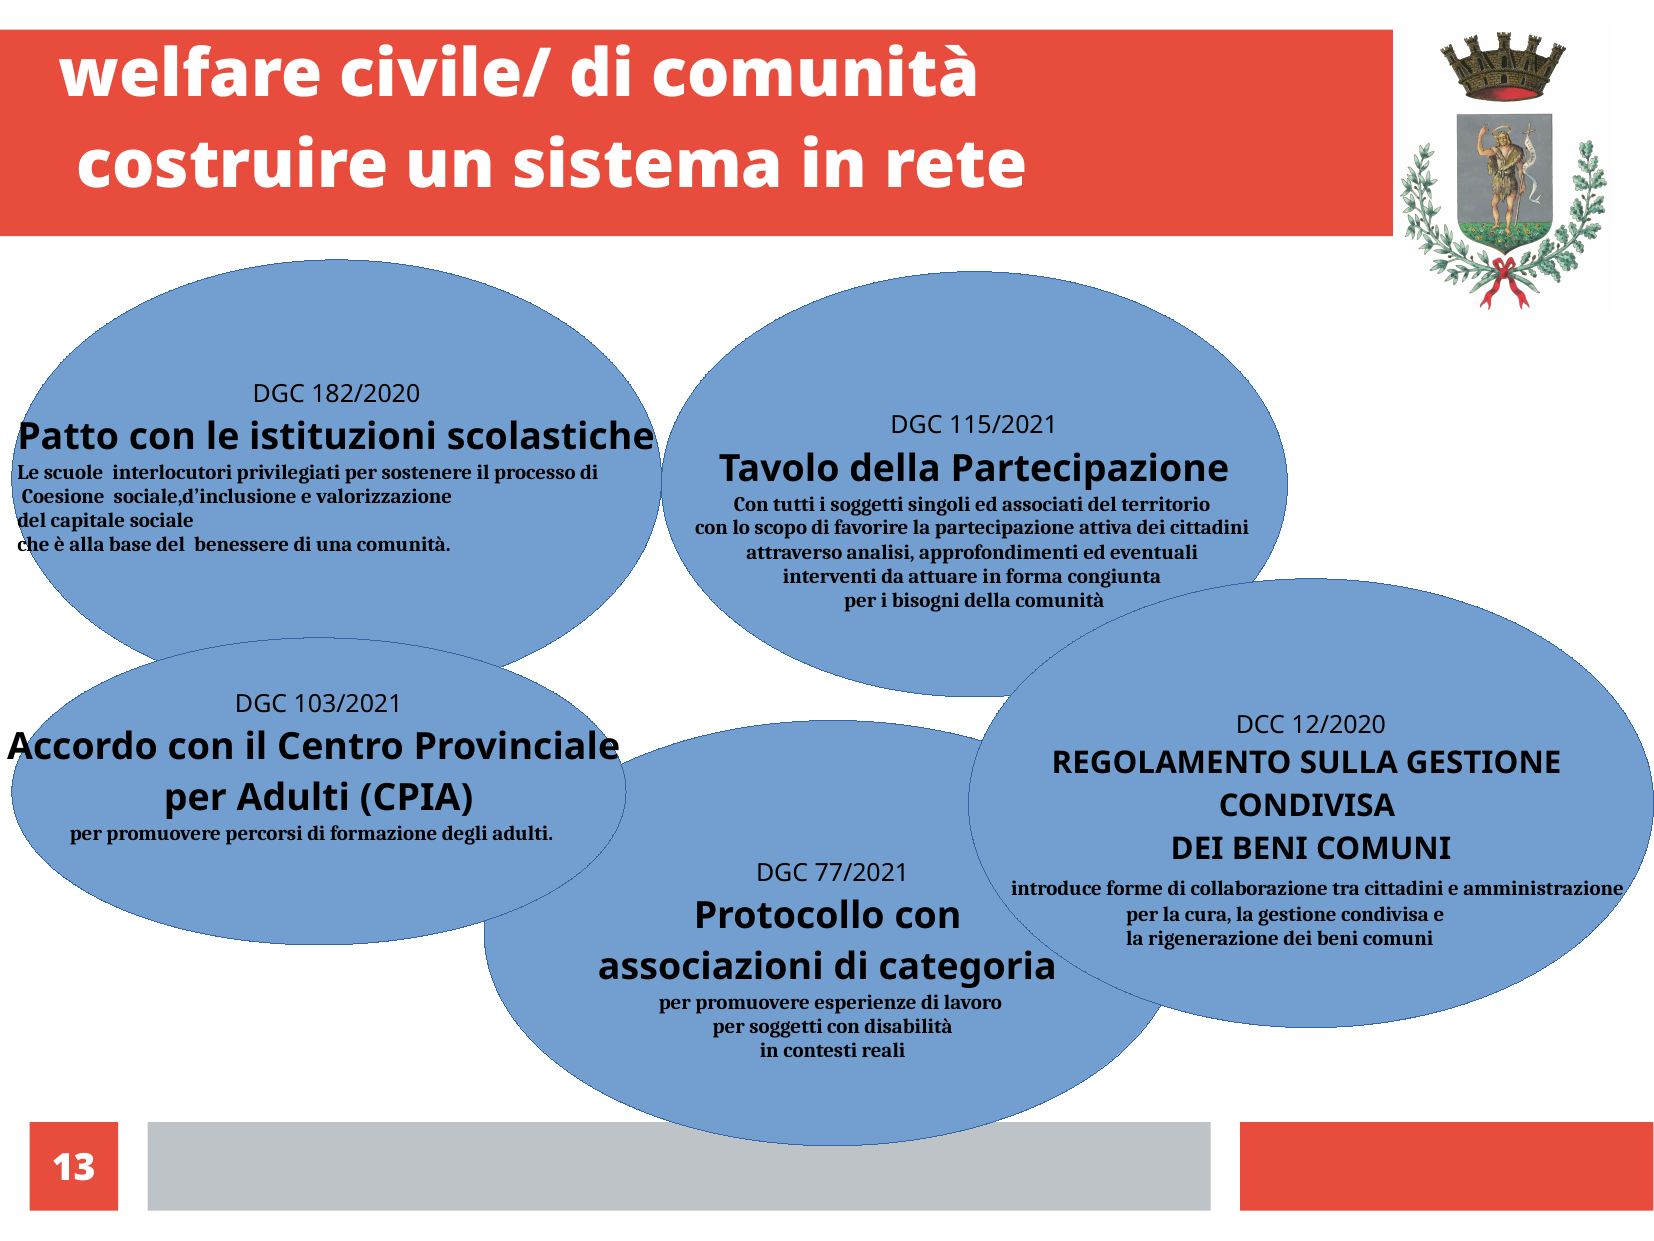

# welfare civile/ di comunità costruire un sistema in rete
DGC 182/2020
Patto con le istituzioni scolastiche
Le scuole interlocutori privilegiati per sostenere il processo di
 Coesione sociale,d’inclusione e valorizzazione
del capitale sociale
che è alla base del benessere di una comunità.
DGC 115/2021
Tavolo della Partecipazione
Con tutti i soggetti singoli ed associati del territorio
con lo scopo di favorire la partecipazione attiva dei cittadini
attraverso analisi, approfondimenti ed eventuali
interventi da attuare in forma congiunta
per i bisogni della comunità
DCC 12/2020
REGOLAMENTO SULLA GESTIONE
CONDIVISA
DEI BENI COMUNI
	 introduce forme di collaborazione tra cittadini e amministrazione
			per la cura, la gestione condivisa e
			la rigenerazione dei beni comuni
DGC 103/2021
Accordo con il Centro Provinciale
per Adulti (CPIA)
	per promuovere percorsi di formazione degli adulti.
DGC 77/2021
Protocollo con
associazioni di categoria
per promuovere esperienze di lavoro
per soggetti con disabilità
in contesti reali
13